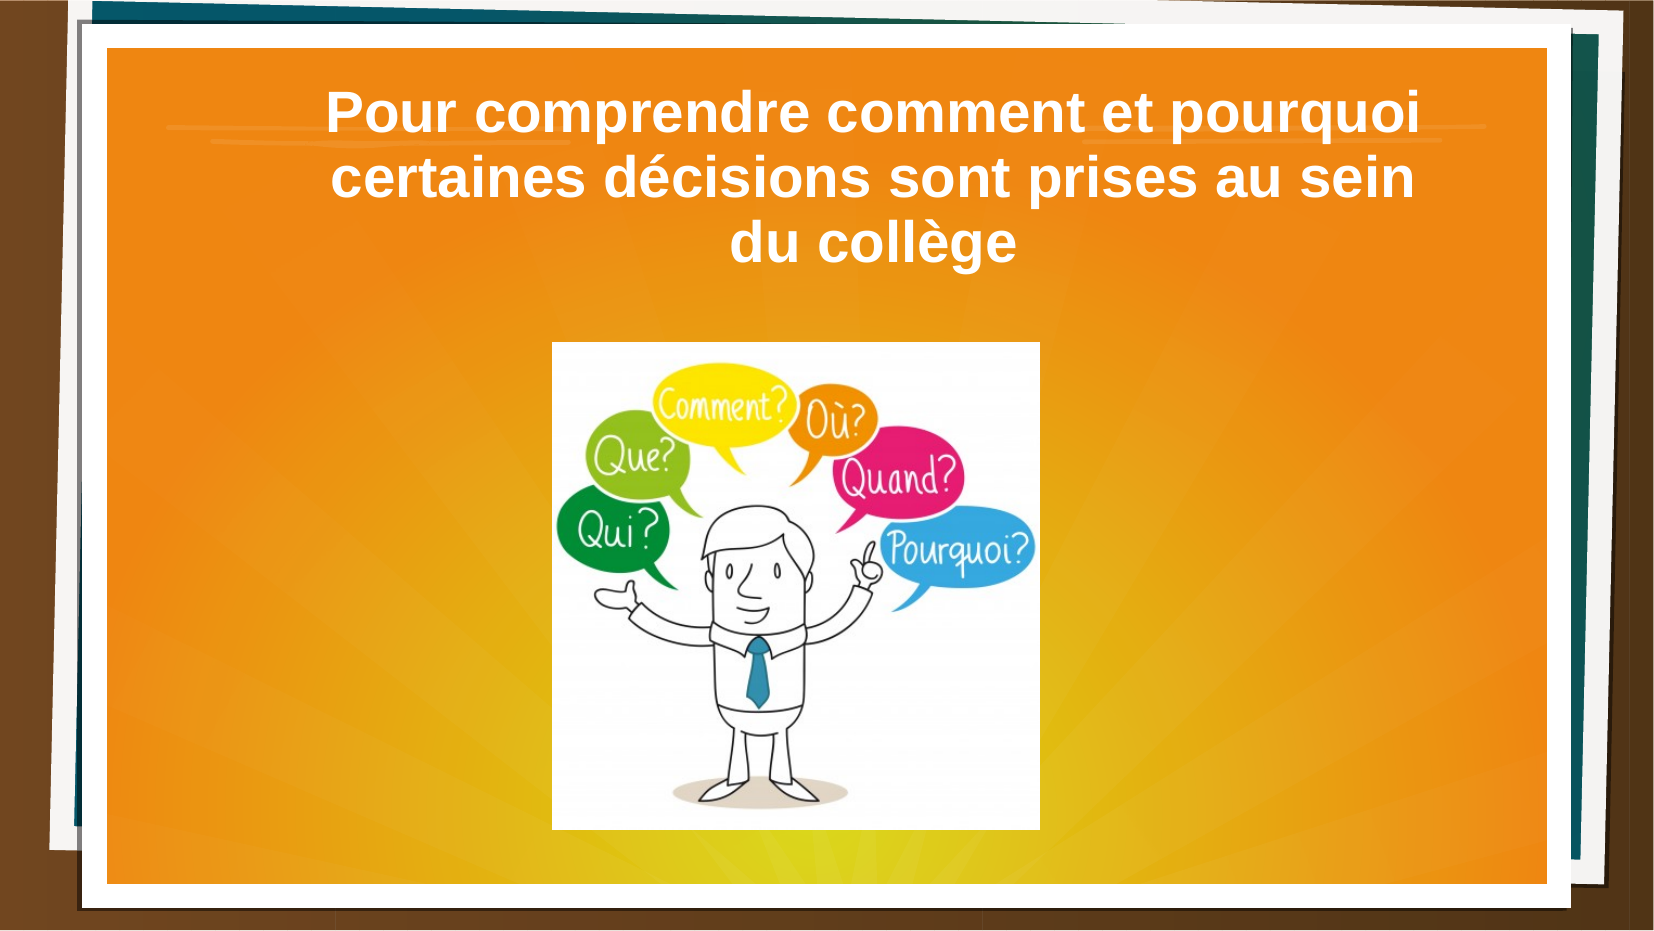

# Pour comprendre comment et pourquoi certaines décisions sont prises au sein du collège